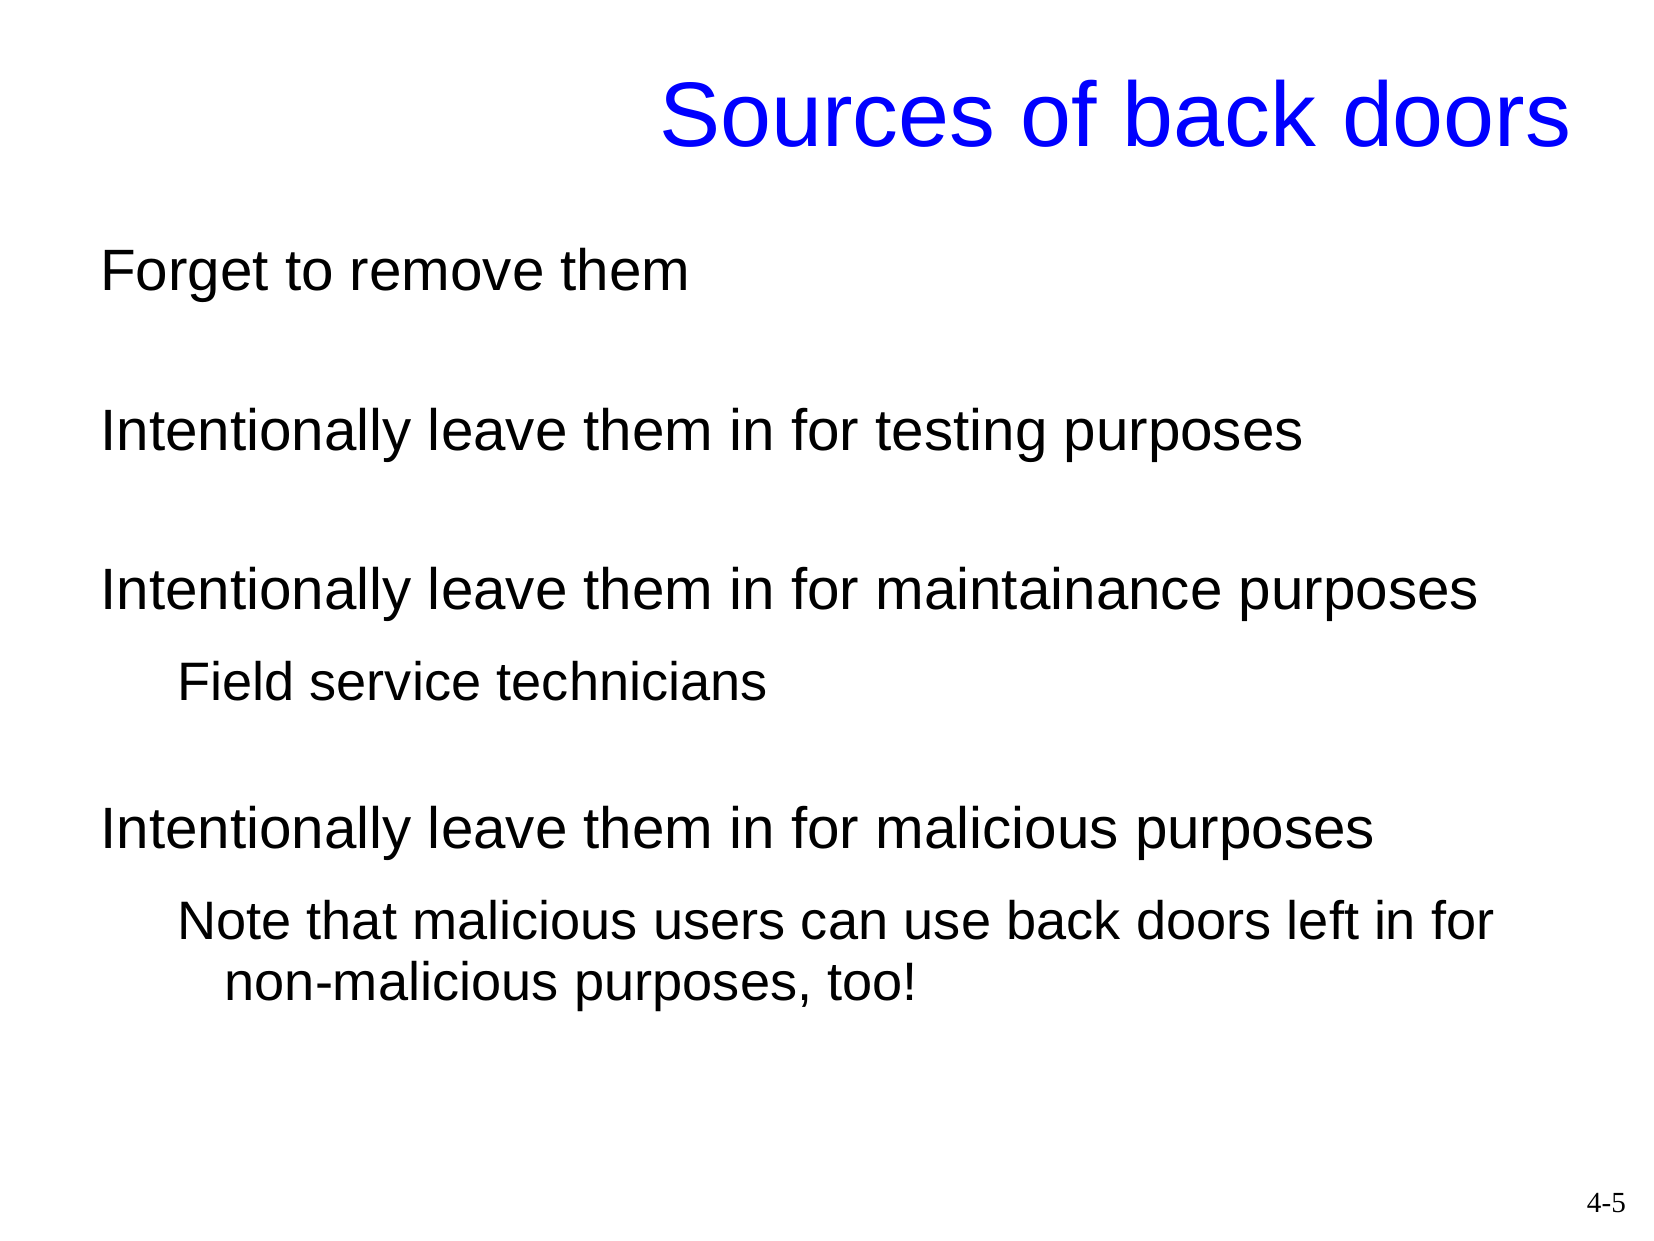

# Sources of back doors
Forget to remove them
Intentionally leave them in for testing purposes
Intentionally leave them in for maintainance purposes
Field service technicians
Intentionally leave them in for malicious purposes
Note that malicious users can use back doors left in for non-malicious purposes, too!